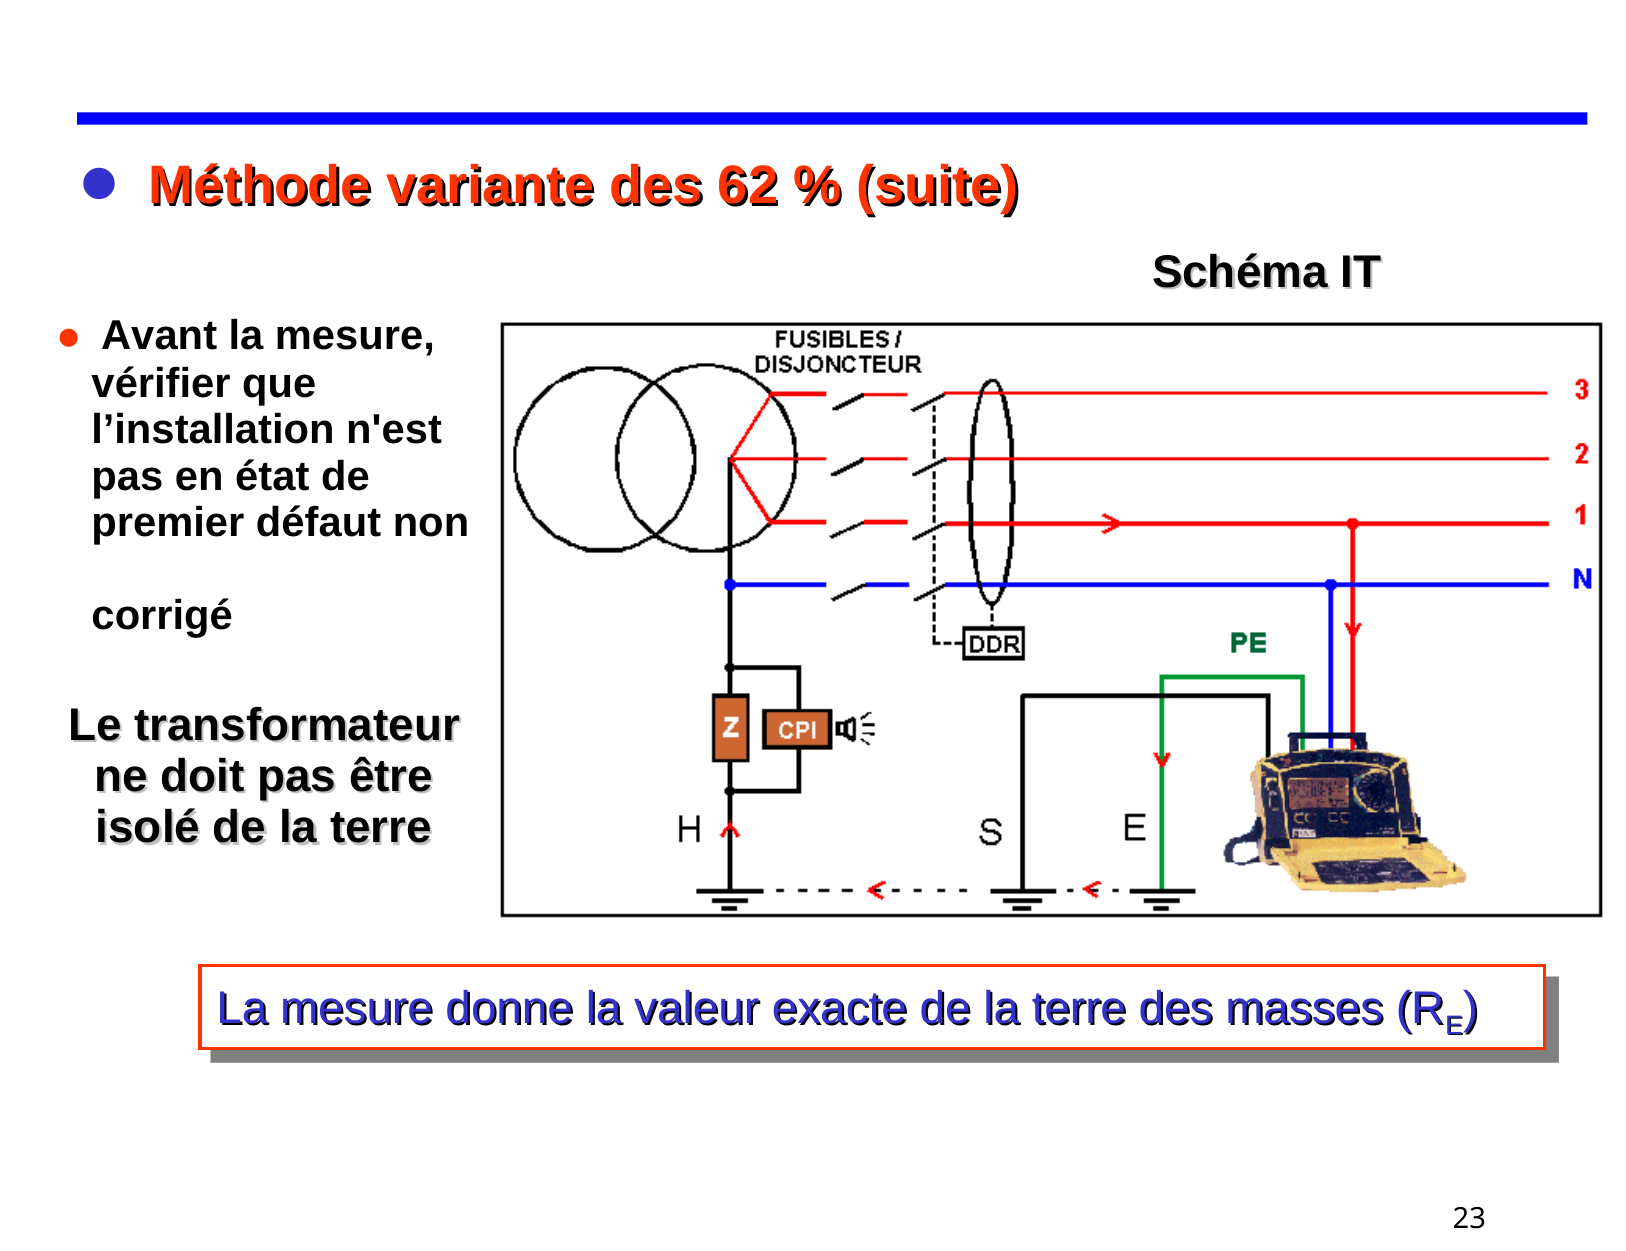

 Méthode variante des 62 % (suite)‏
Schéma IT
 Avant la mesure,
 vérifier que
 l’installation n'est
 pas en état de
 premier défaut non
 corrigé
Le transformateur ne doit pas être
isolé de la terre
La mesure donne la valeur exacte de la terre des masses (RE)‏